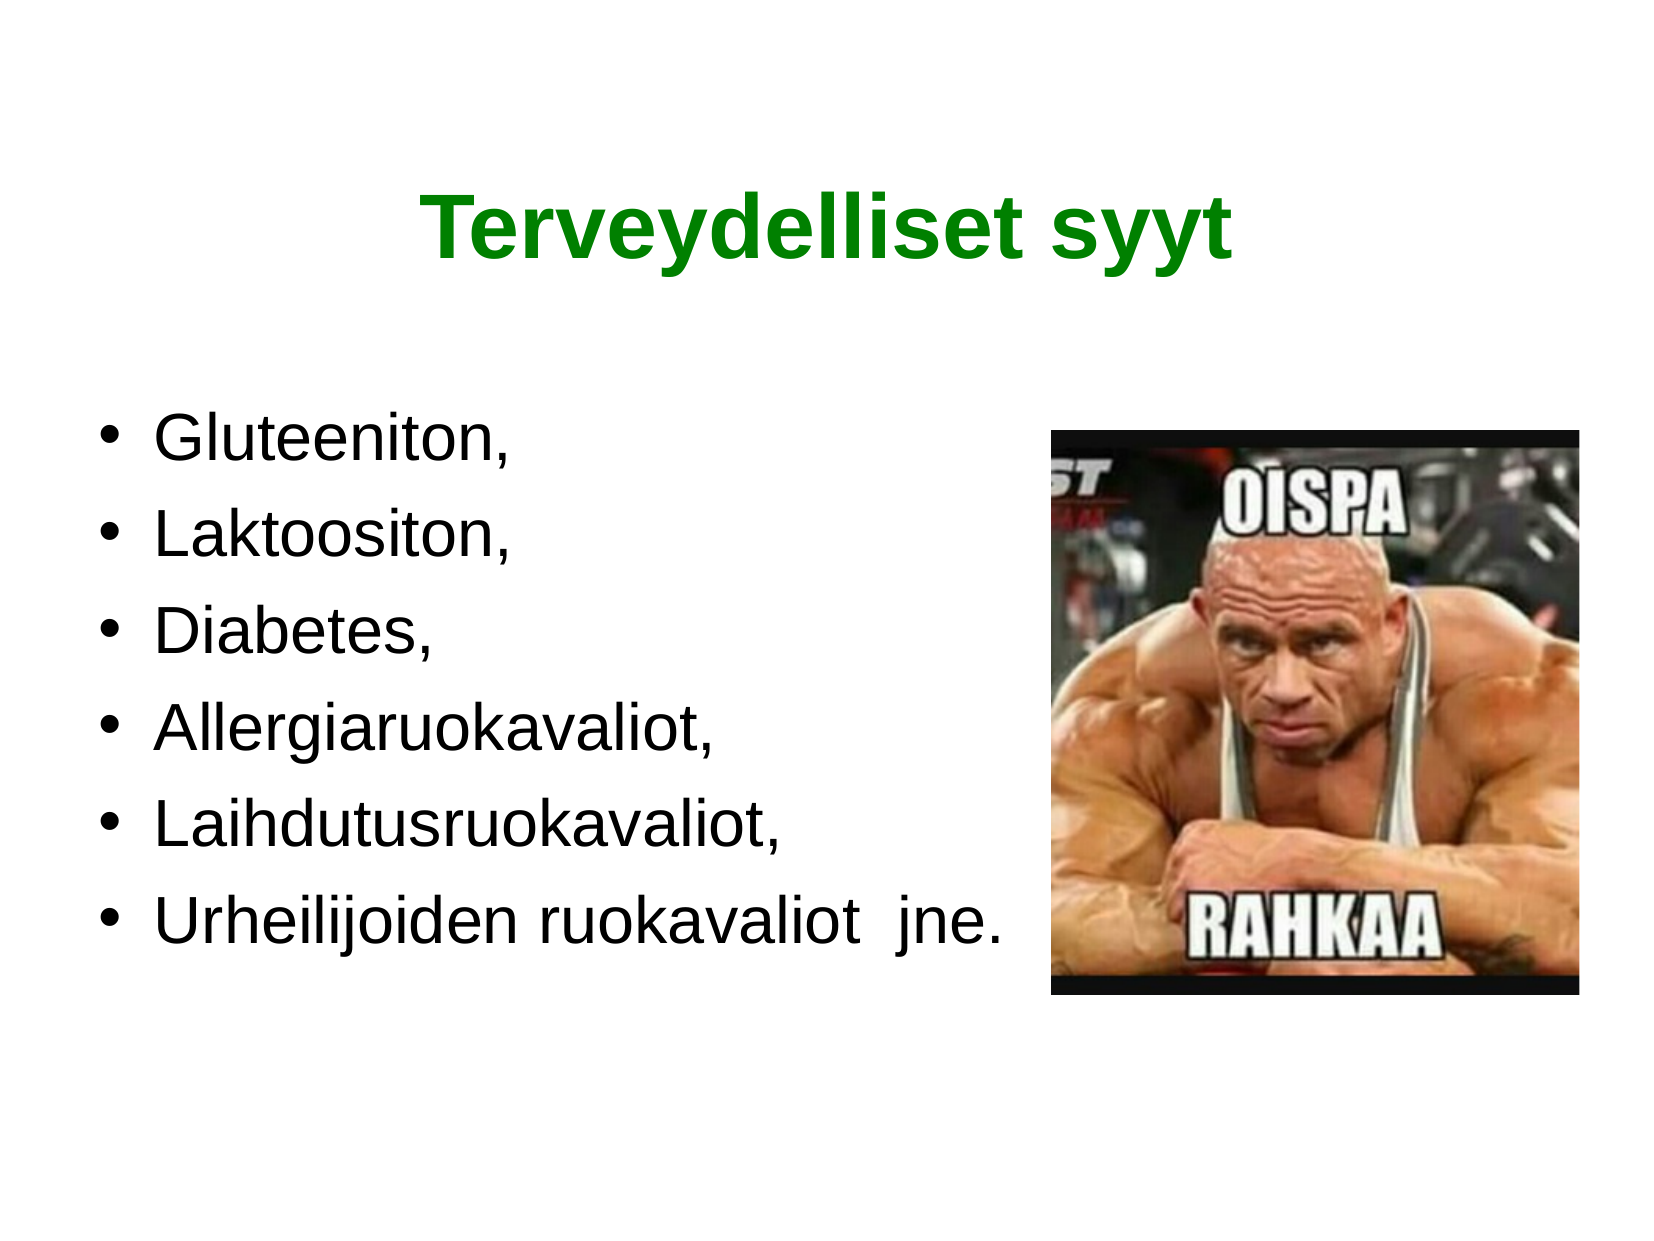

Terveydelliset syyt
Gluteeniton,
Laktoositon,
Diabetes,
Allergiaruokavaliot,
Laihdutusruokavaliot,
Urheilijoiden ruokavaliot jne.